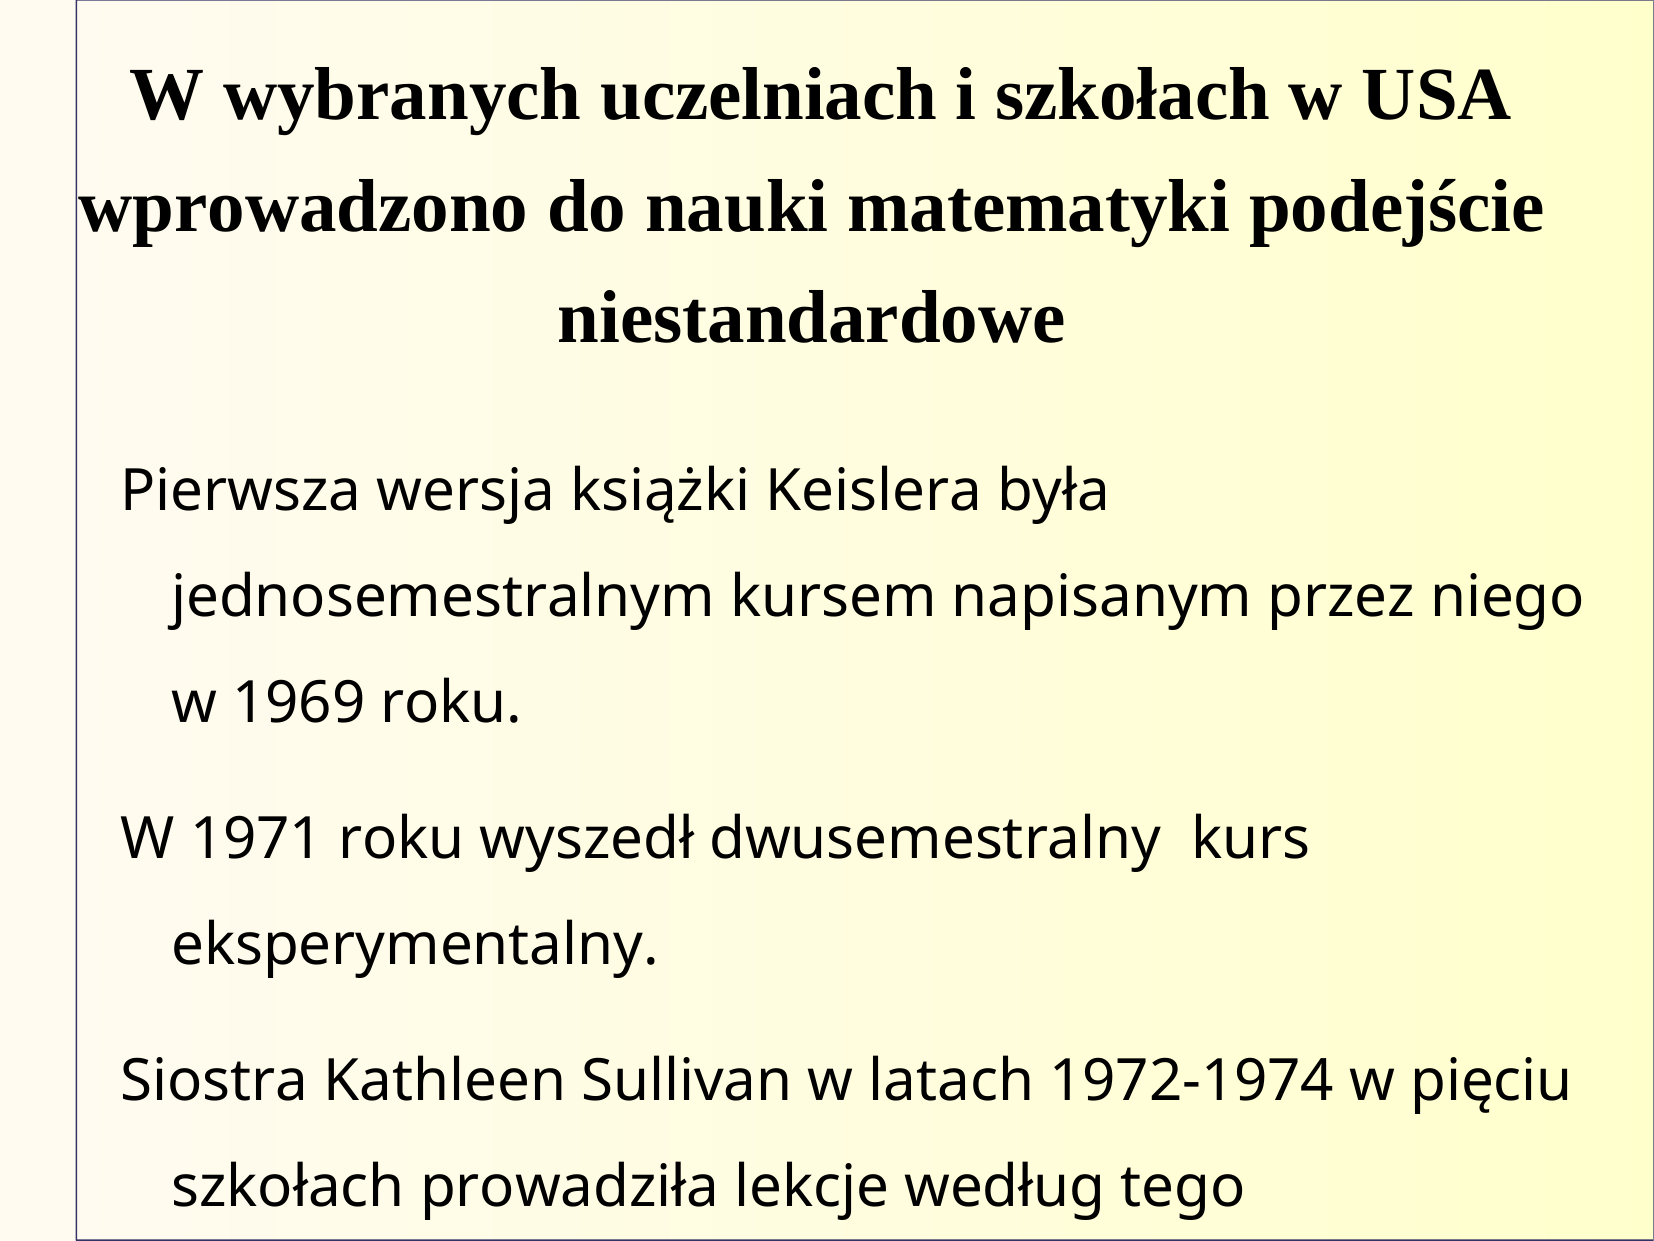

# W wybranych uczelniach i szkołach w USA wprowadzono do nauki matematyki podejście niestandardowe
Pierwsza wersja książki Keislera była jednosemestralnym kursem napisanym przez niego w 1969 roku.
W 1971 roku wyszedł dwusemestralny kurs eksperymentalny.
Siostra Kathleen Sullivan w latach 1972-1974 w pięciu szkołach prowadziła lekcje według tego dwusemestralnego kursu.